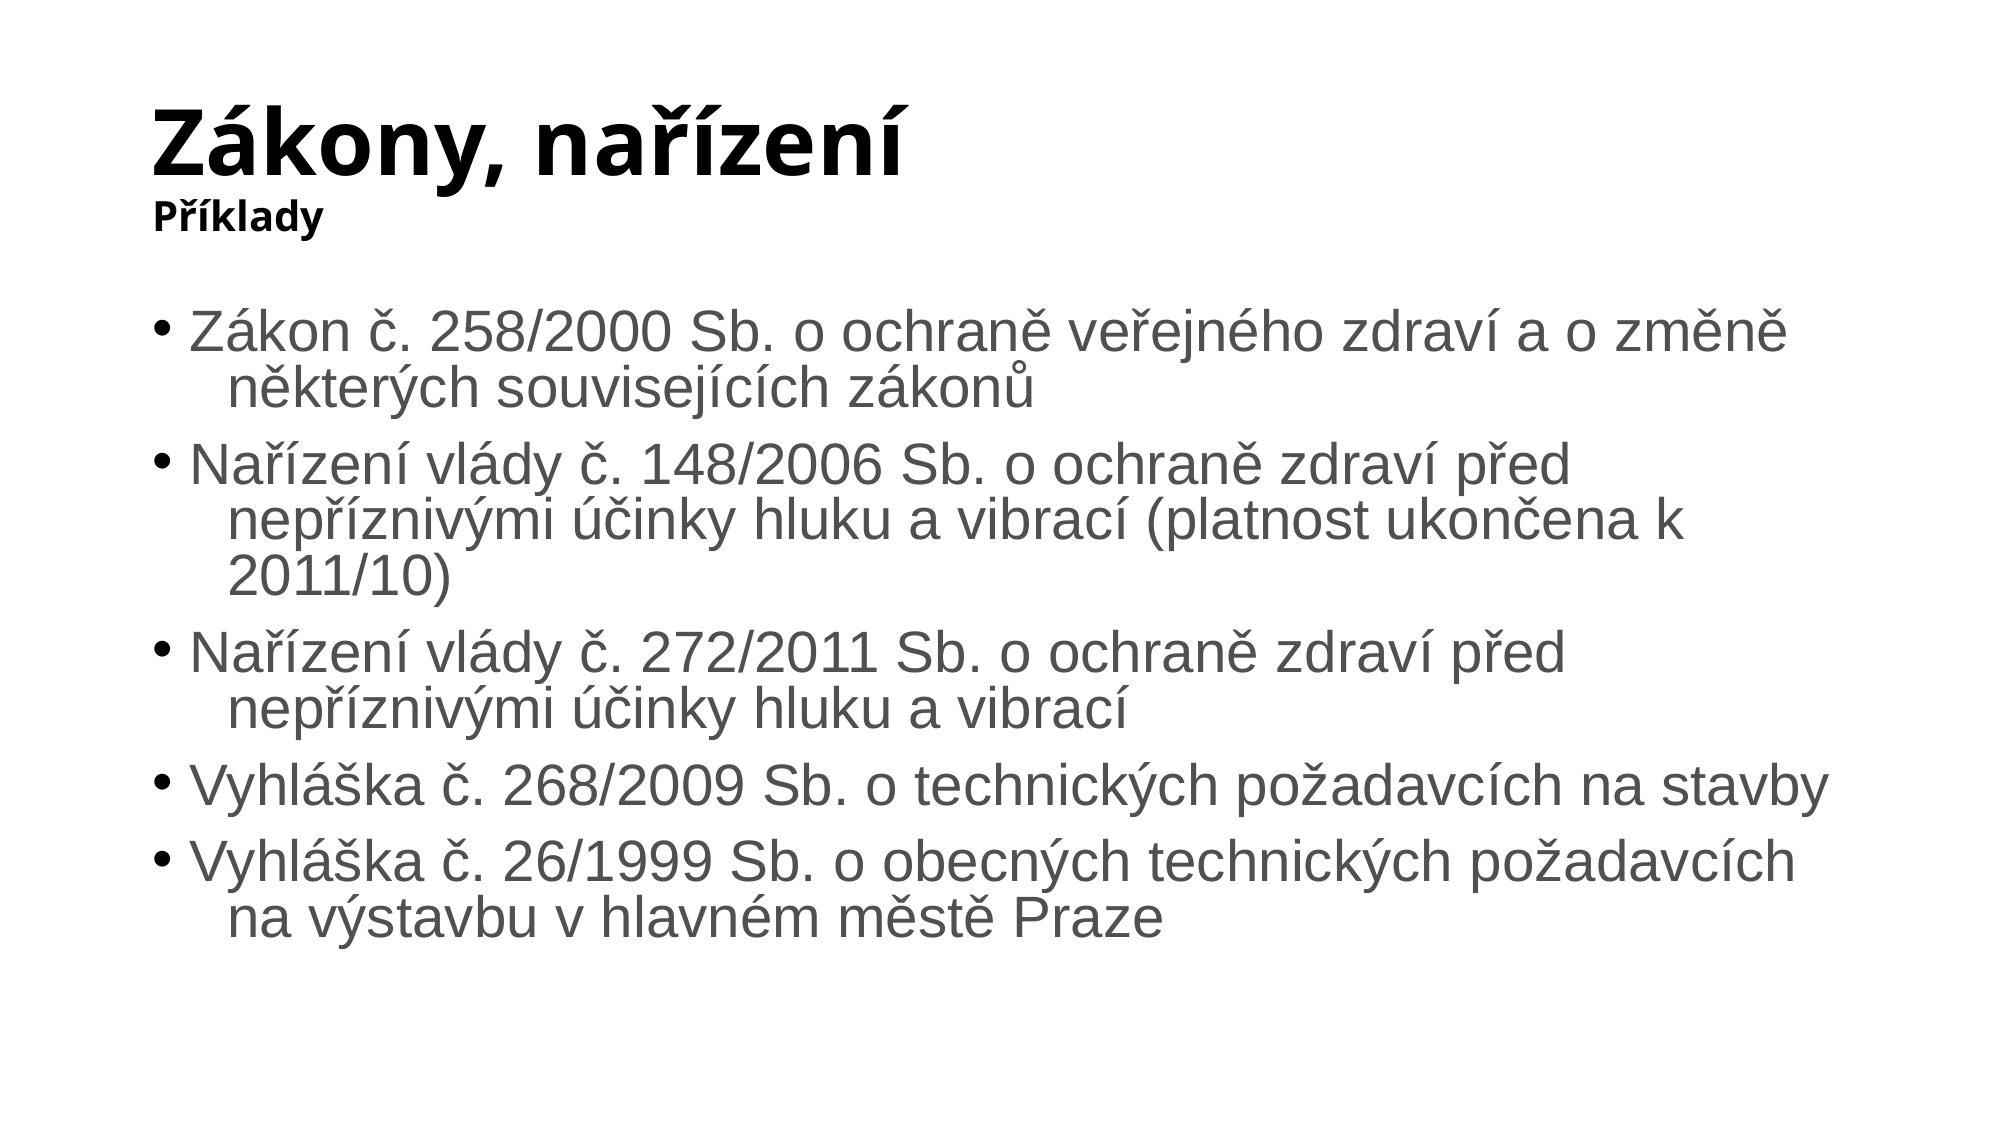

# Zákony, nařízení Příklady
Zákon č. 258/2000 Sb. o ochraně veřejného zdraví a o změně některých souvisejících zákonů
Nařízení vlády č. 148/2006 Sb. o ochraně zdraví před nepříznivými účinky hluku a vibrací (platnost ukončena k 2011/10)
Nařízení vlády č. 272/2011 Sb. o ochraně zdraví před nepříznivými účinky hluku a vibrací
Vyhláška č. 268/2009 Sb. o technických požadavcích na stavby
Vyhláška č. 26/1999 Sb. o obecných technických požadavcích na výstavbu v hlavném městě Praze